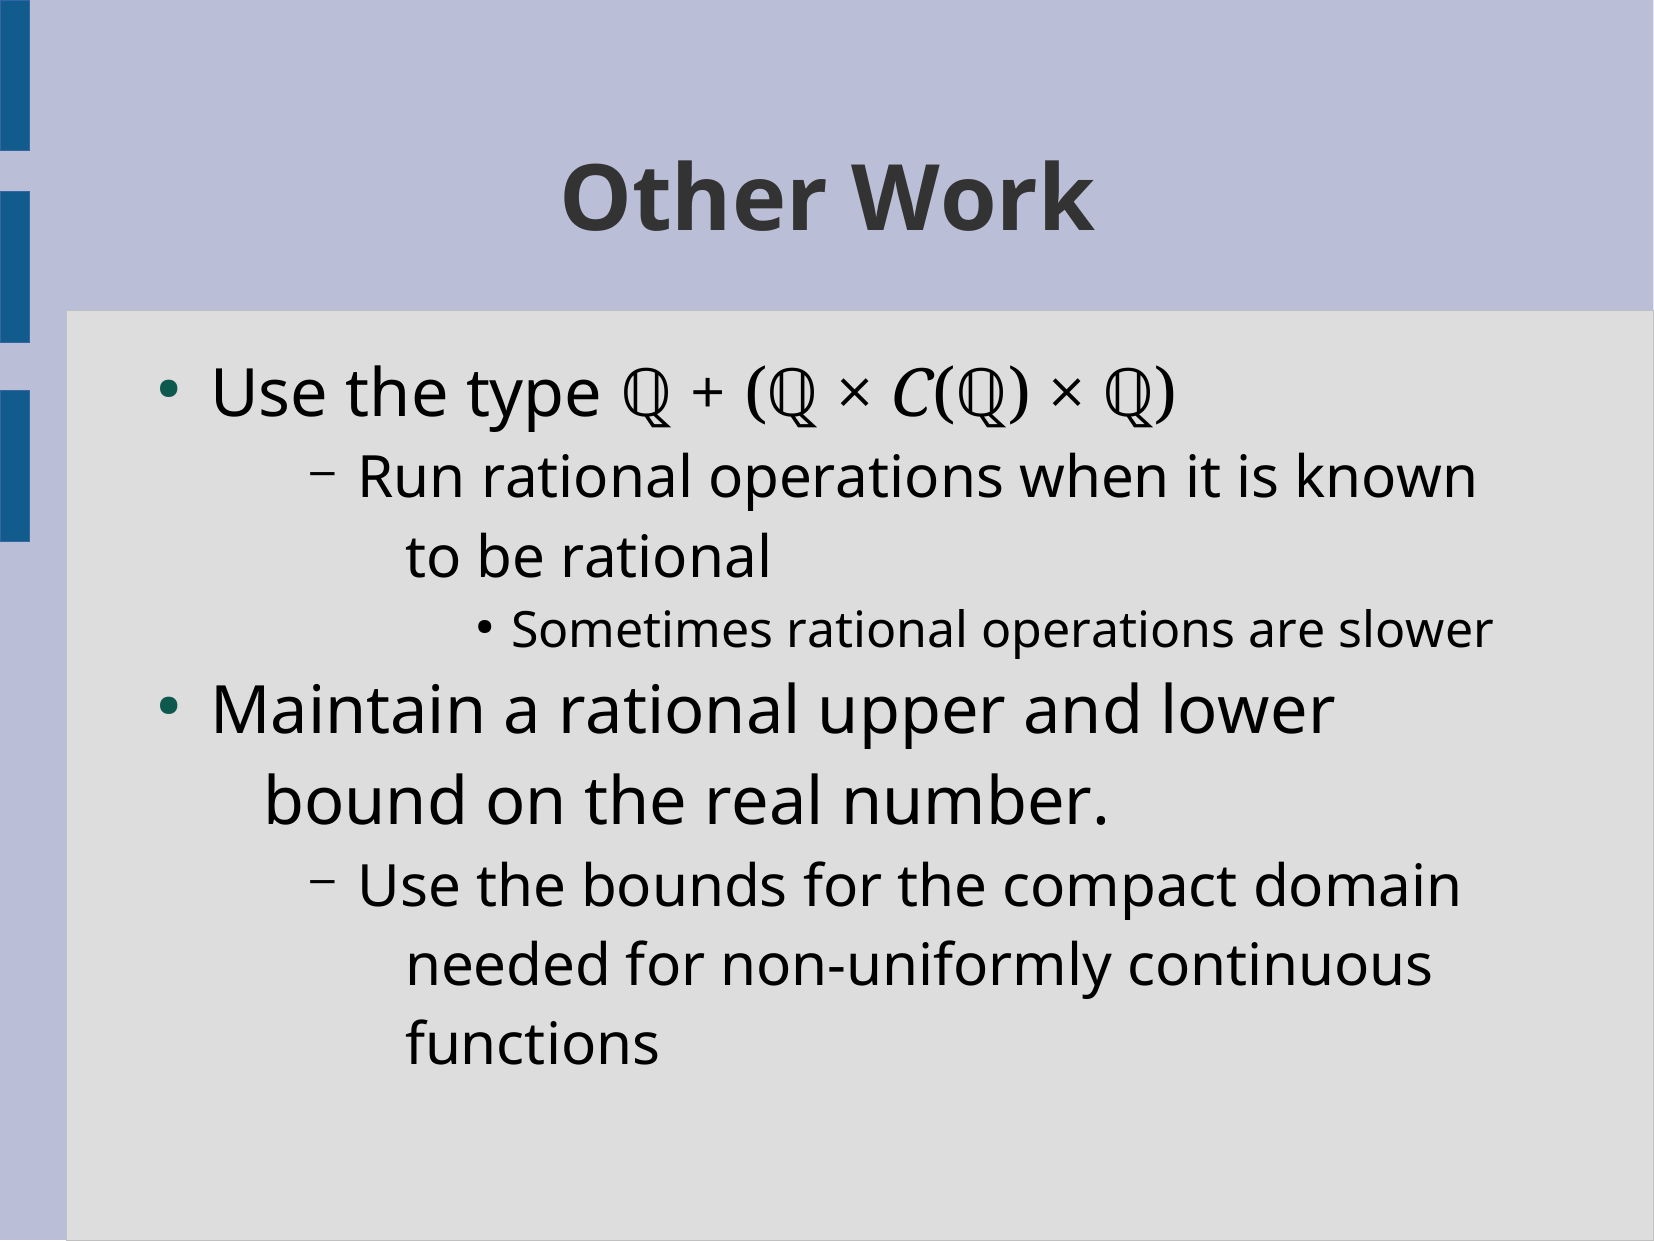

# Other Work
Use the type ℚ + (ℚ × C(ℚ) × ℚ)
Run rational operations when it is known to be rational
Sometimes rational operations are slower
Maintain a rational upper and lower bound on the real number.
Use the bounds for the compact domain needed for non-uniformly continuous functions